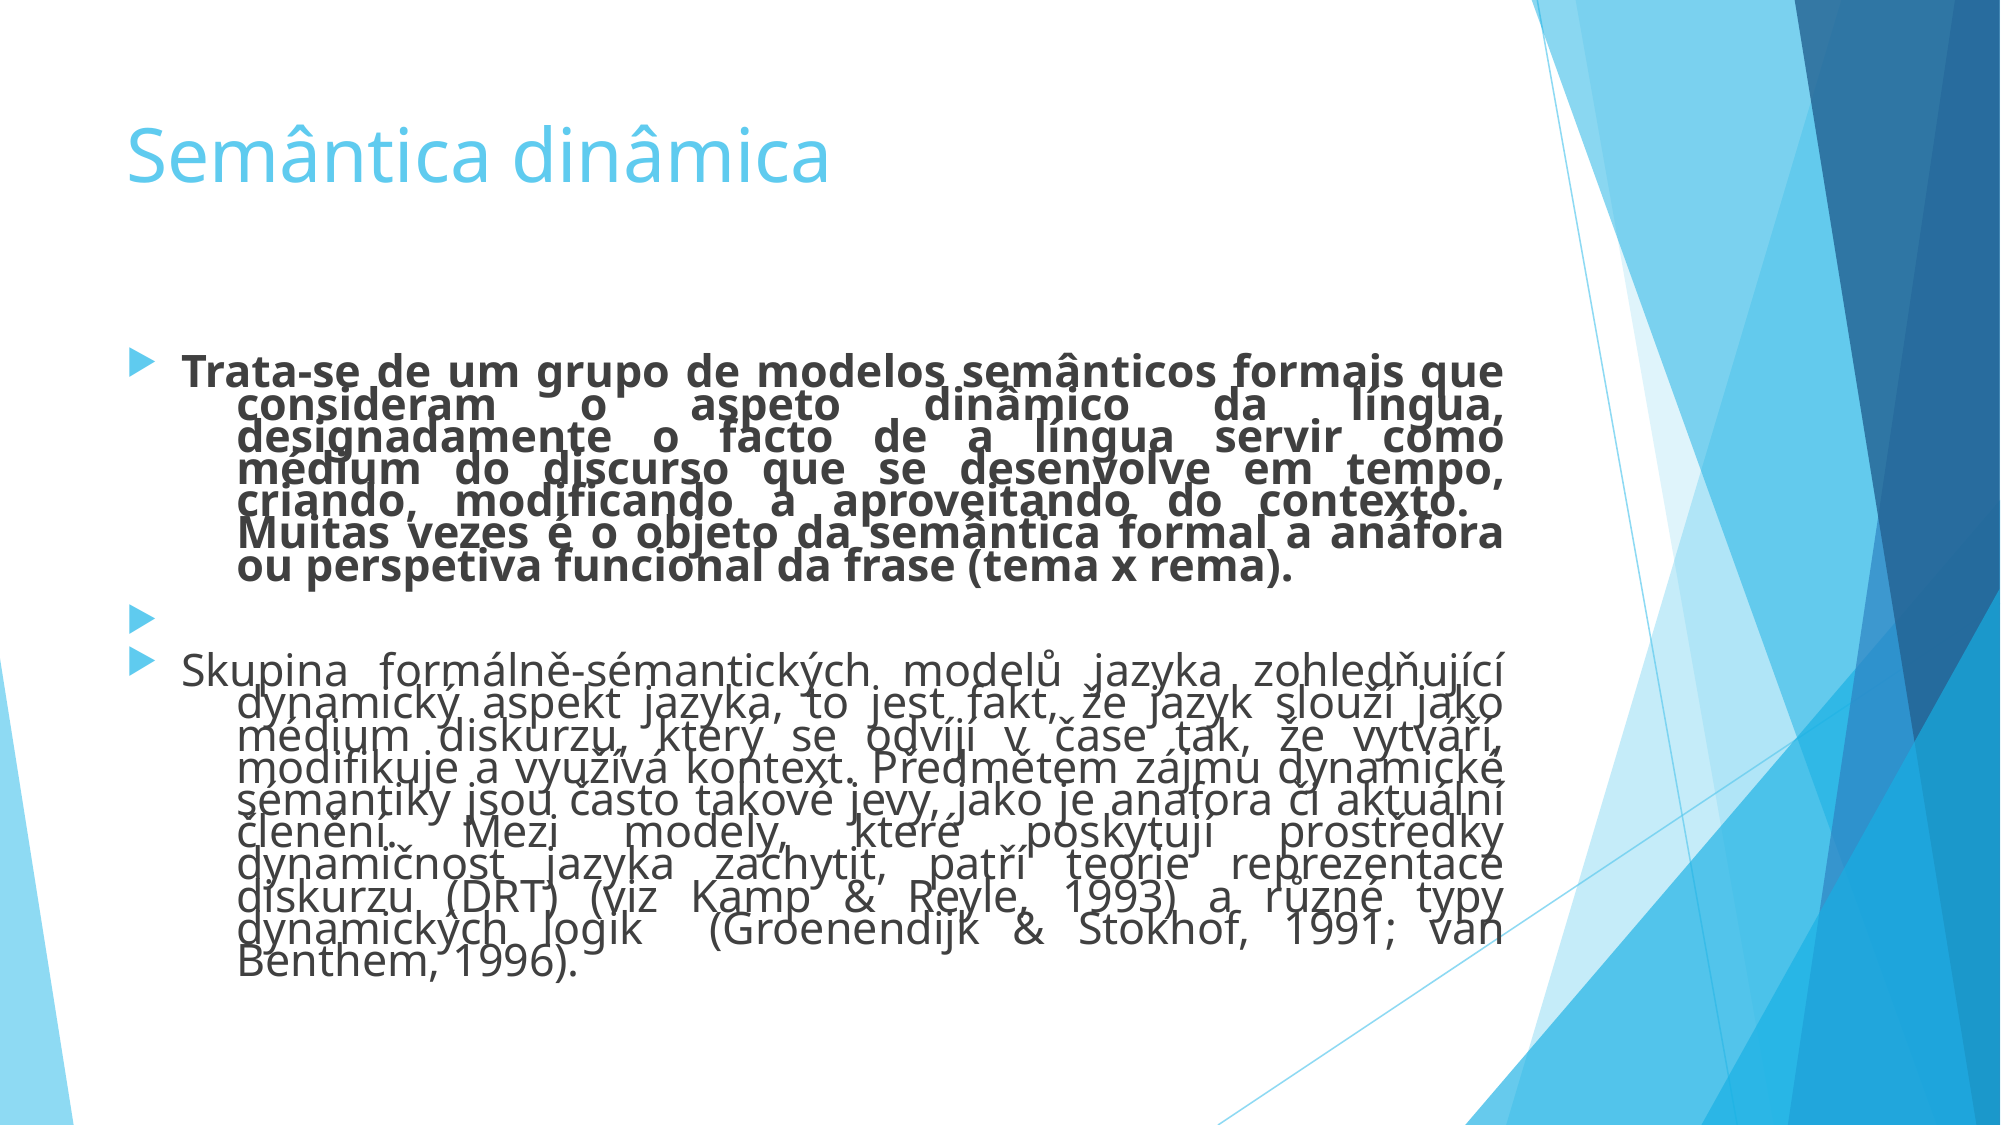

# Semântica dinâmica
Trata-se de um grupo de modelos semânticos formais que consideram o aspeto dinâmico da língua, designadamente o facto de a língua servir como médium do discurso que se desenvolve em tempo, criando, modificando a aproveitando do contexto. Muitas vezes é o objeto da semântica formal a anáfora ou perspetiva funcional da frase (tema x rema).
Skupina formálně‑sémantických modelů jazyka zohledňující dynamický aspekt jazyka, to jest fakt, že jazyk slouží jako médium diskurzu, který se odvíjí v čase tak, že vytváří, modifikuje a využívá kontext. Předmětem zájmu dynamické sémantiky jsou často takové jevy, jako je anafora či aktuální členění. Mezi modely, které poskytují prostředky dynamičnost jazyka zachytit, patří teorie reprezentace diskurzu (DRT) (viz Kamp & Reyle, 1993) a různé typy dynamických logik (Groenendijk & Stokhof, 1991; van Benthem, 1996).